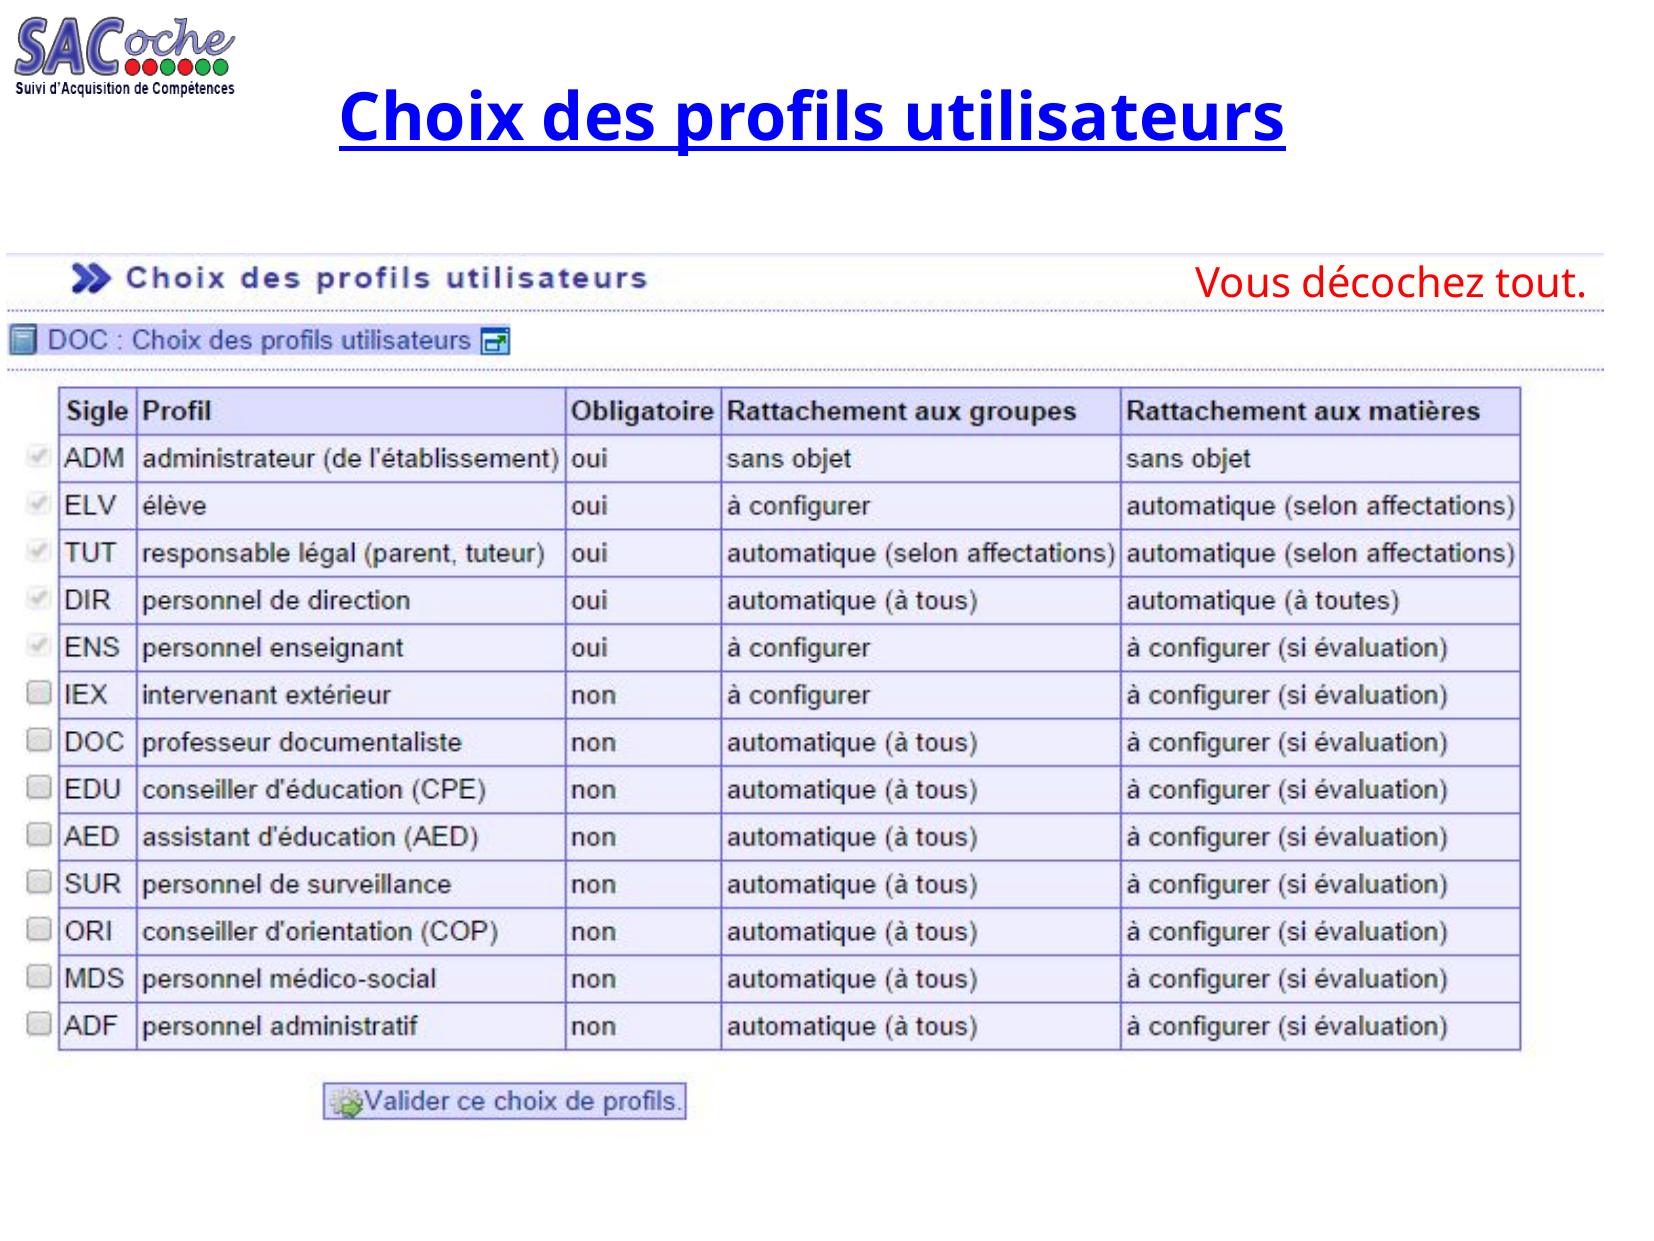

# Choix des profils utilisateurs
Vous décochez tout.